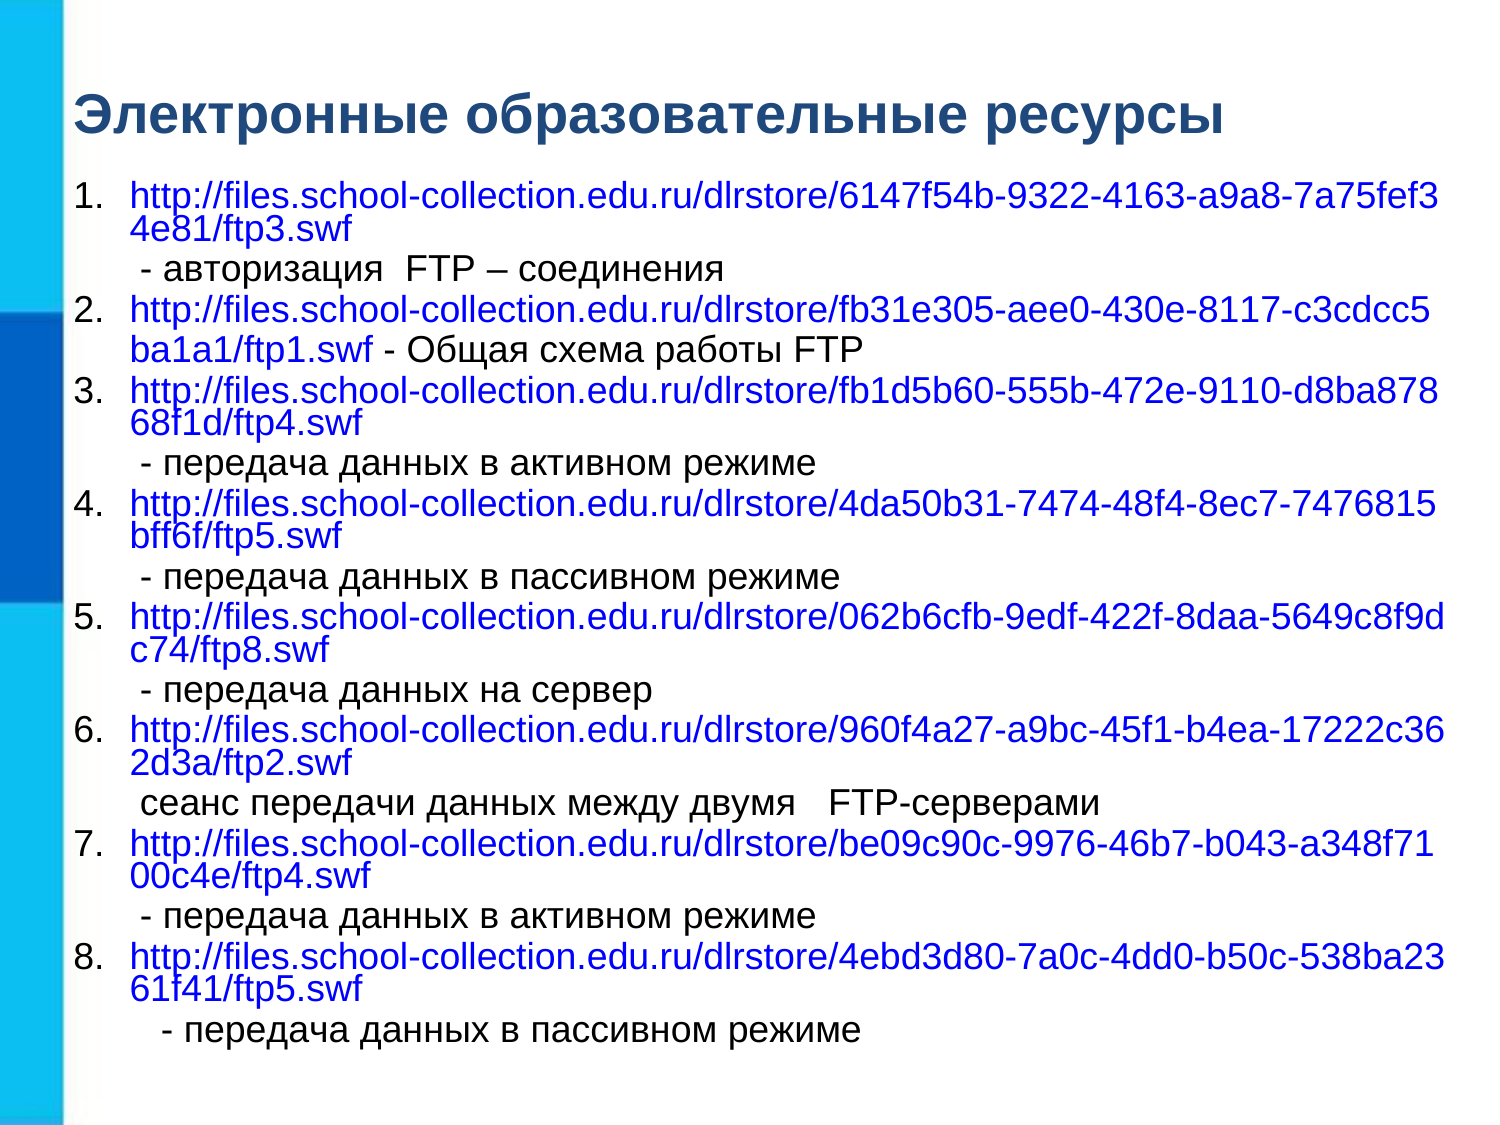

Электронные образовательные ресурсы
http://files.school-collection.edu.ru/dlrstore/6147f54b-9322-4163-a9a8-7a75fef34e81/ftp3.swf - авторизация FTP – соединения
http://files.school-collection.edu.ru/dlrstore/fb31e305-aee0-430e-8117-c3cdcc5ba1a1/ftp1.swf - Общая схема работы FTP
http://files.school-collection.edu.ru/dlrstore/fb1d5b60-555b-472e-9110-d8ba87868f1d/ftp4.swf - передача данных в активном режиме
http://files.school-collection.edu.ru/dlrstore/4da50b31-7474-48f4-8ec7-7476815bff6f/ftp5.swf - передача данных в пассивном режиме
http://files.school-collection.edu.ru/dlrstore/062b6cfb-9edf-422f-8daa-5649c8f9dc74/ftp8.swf - передача данных на сервер
http://files.school-collection.edu.ru/dlrstore/960f4a27-a9bc-45f1-b4ea-17222c362d3a/ftp2.swf сеанс передачи данных между двумя FTP-серверами
http://files.school-collection.edu.ru/dlrstore/be09c90c-9976-46b7-b043-a348f7100c4e/ftp4.swf - передача данных в активном режиме
http://files.school-collection.edu.ru/dlrstore/4ebd3d80-7a0c-4dd0-b50c-538ba2361f41/ftp5.swf - передача данных в пассивном режиме